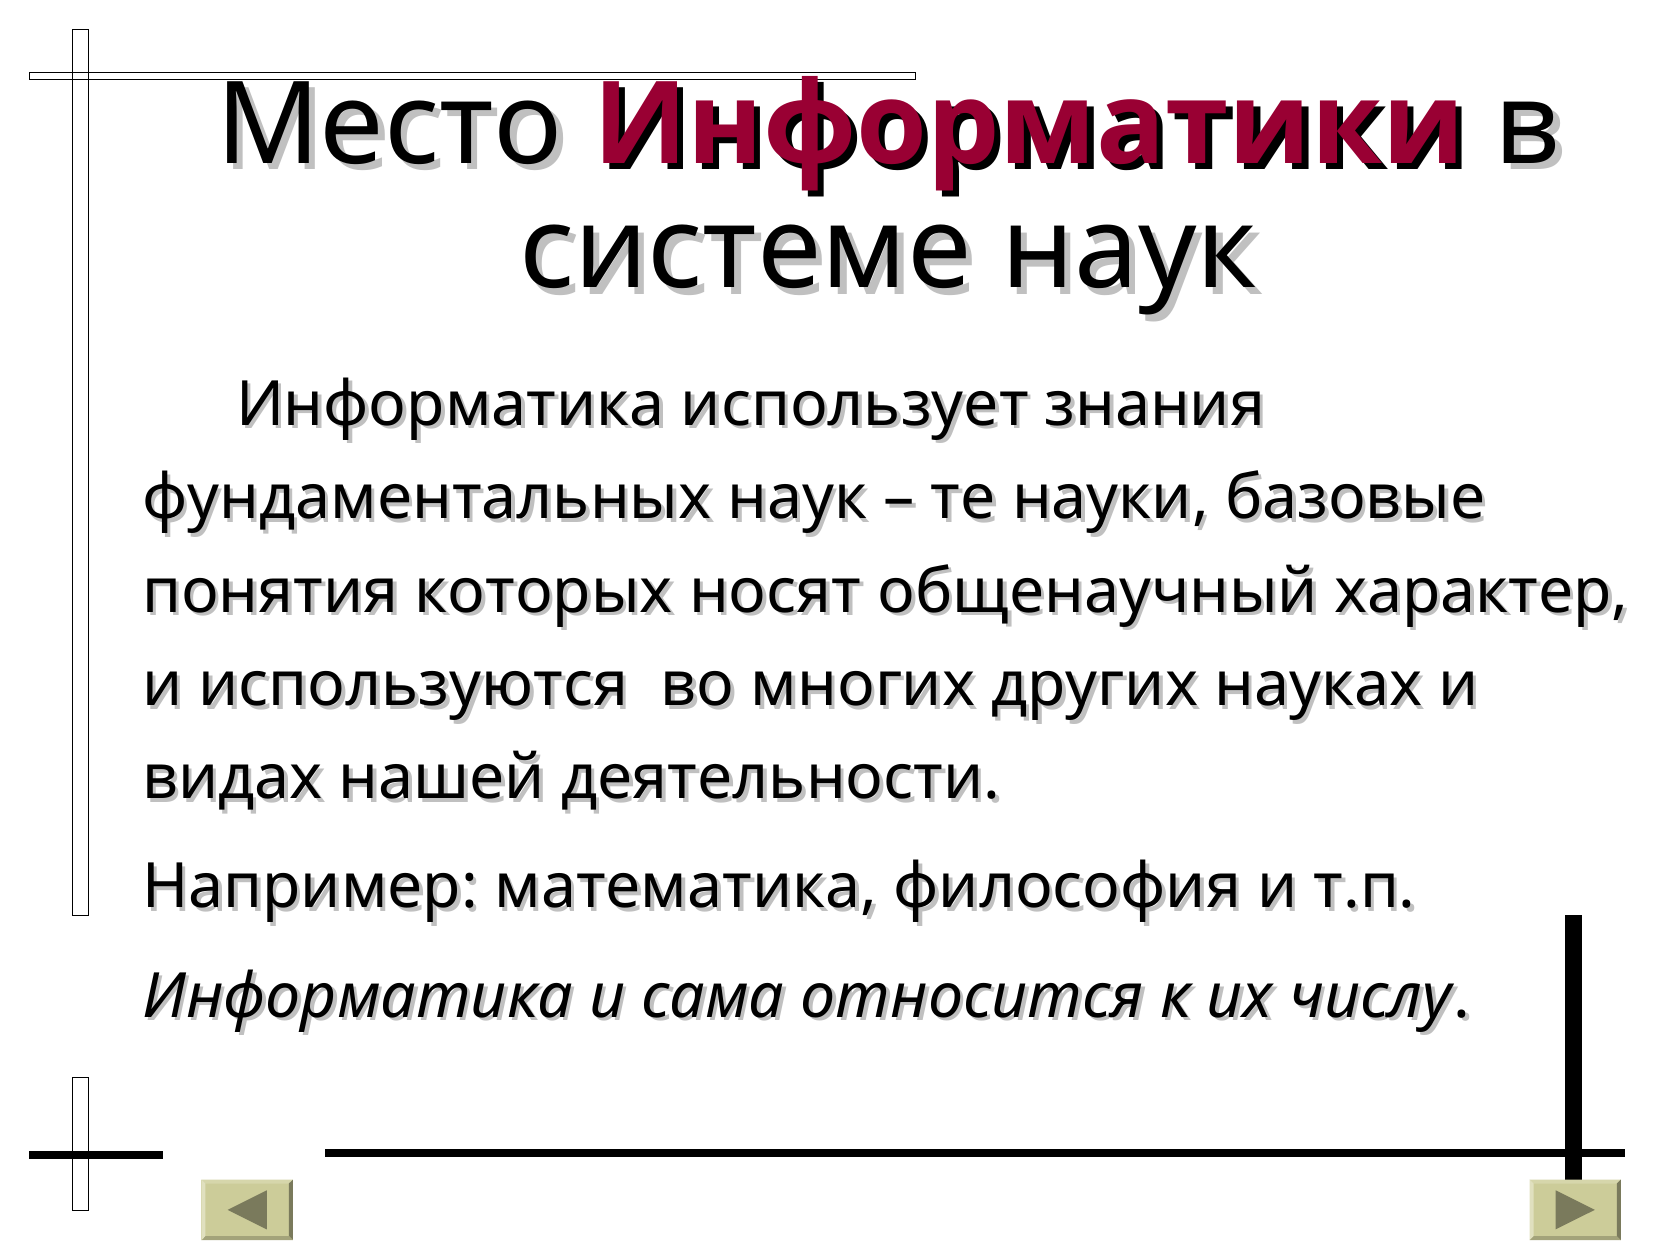

# Место Информатики в системе наук
		Информатика использует знания фундаментальных наук – те науки, базовые понятия которых носят общенаучный характер, и используются во многих других науках и видах нашей деятельности.
	Например: математика, философия и т.п.
	Информатика и сама относится к их числу.